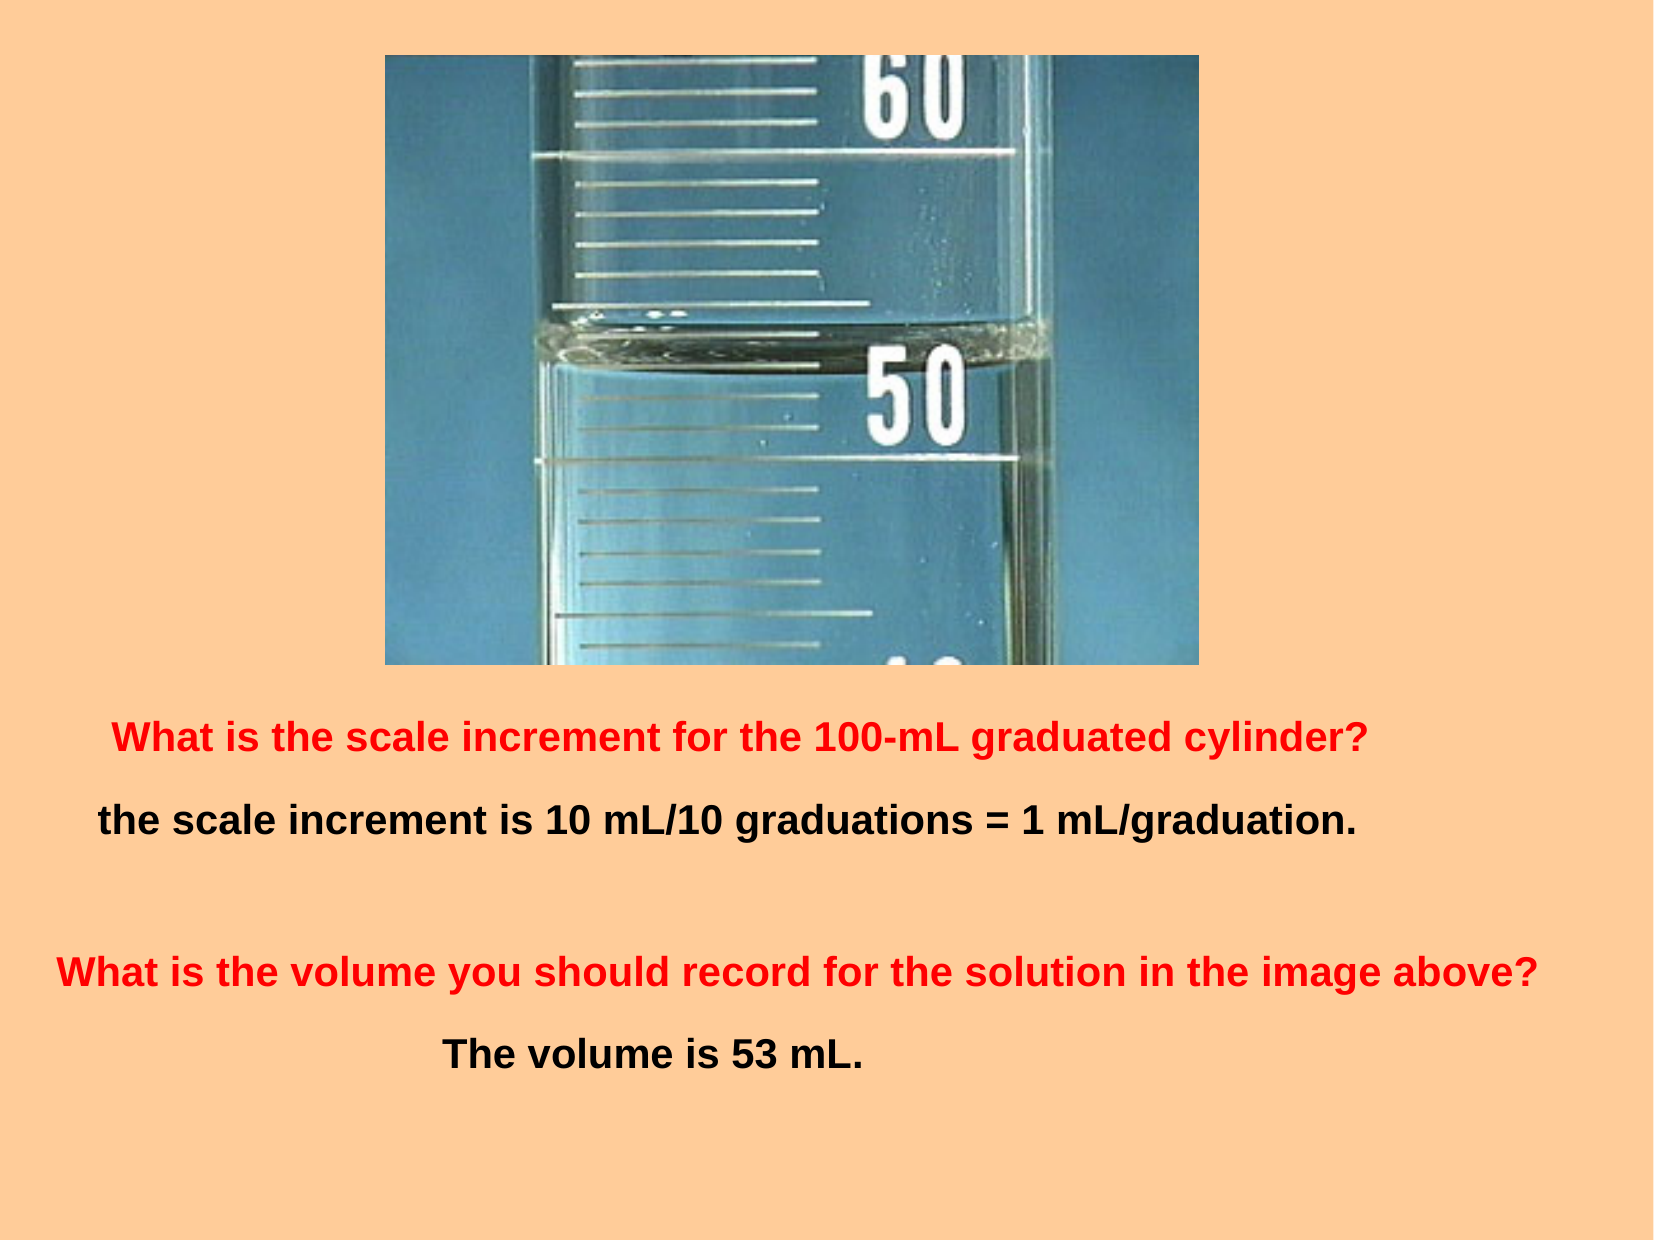

What is the scale increment for the 100-mL graduated cylinder?
the scale increment is 10 mL/10 graduations = 1 mL/graduation.
What is the volume you should record for the solution in the image above?
The volume is 53 mL.